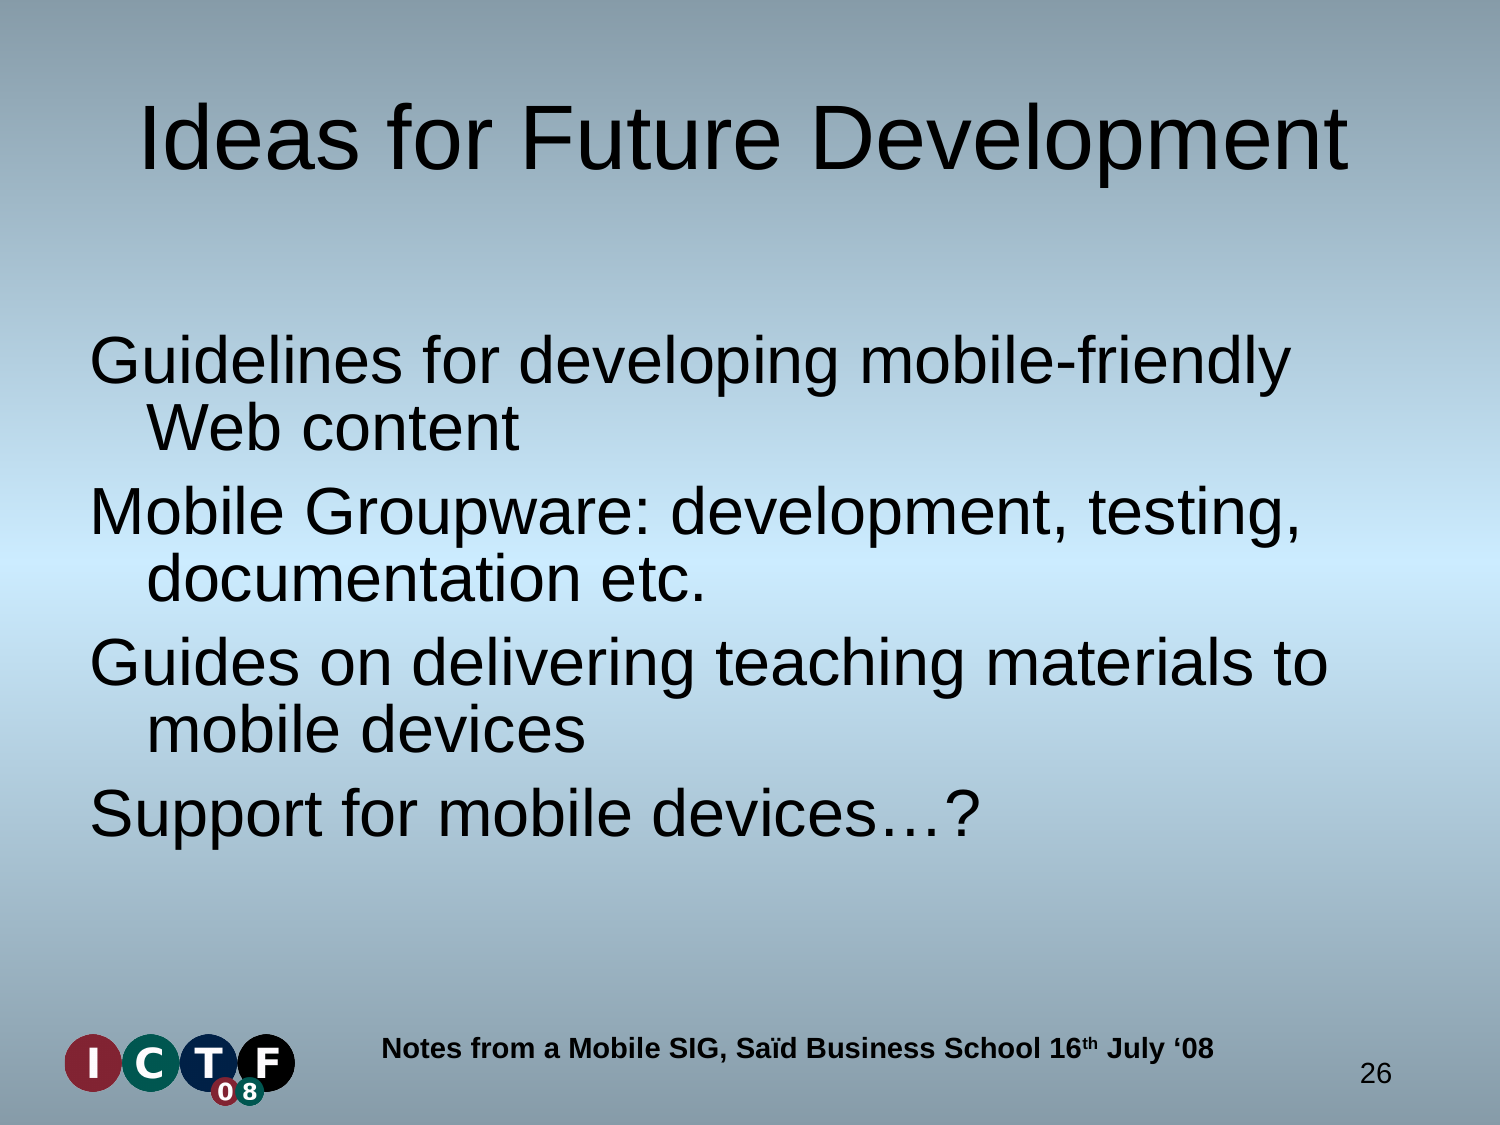

# Ideas for Future Development
Guidelines for developing mobile-friendly Web content
Mobile Groupware: development, testing, documentation etc.
Guides on delivering teaching materials to mobile devices
Support for mobile devices…?